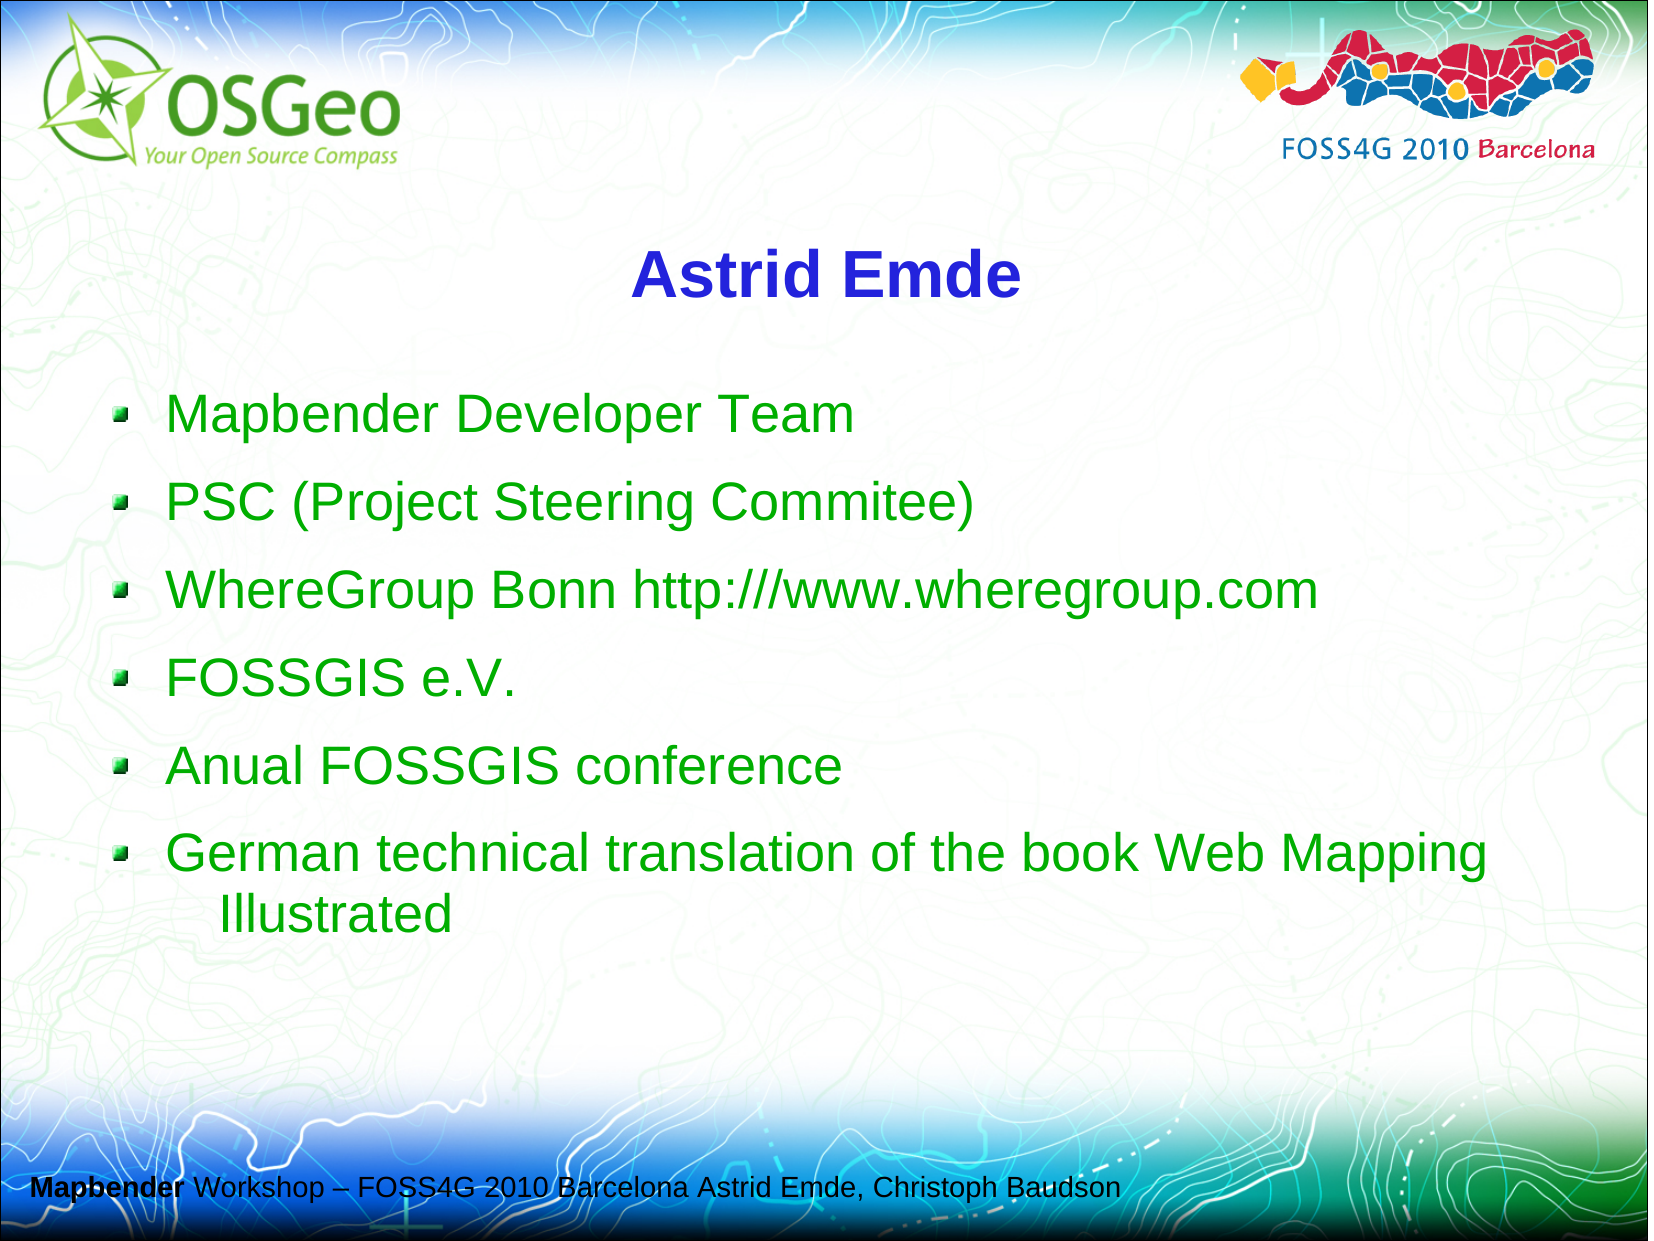

# Astrid Emde
Mapbender Developer Team
PSC (Project Steering Commitee)
WhereGroup Bonn http:///www.wheregroup.com
FOSSGIS e.V.
Anual FOSSGIS conference
German technical translation of the book Web Mapping Illustrated